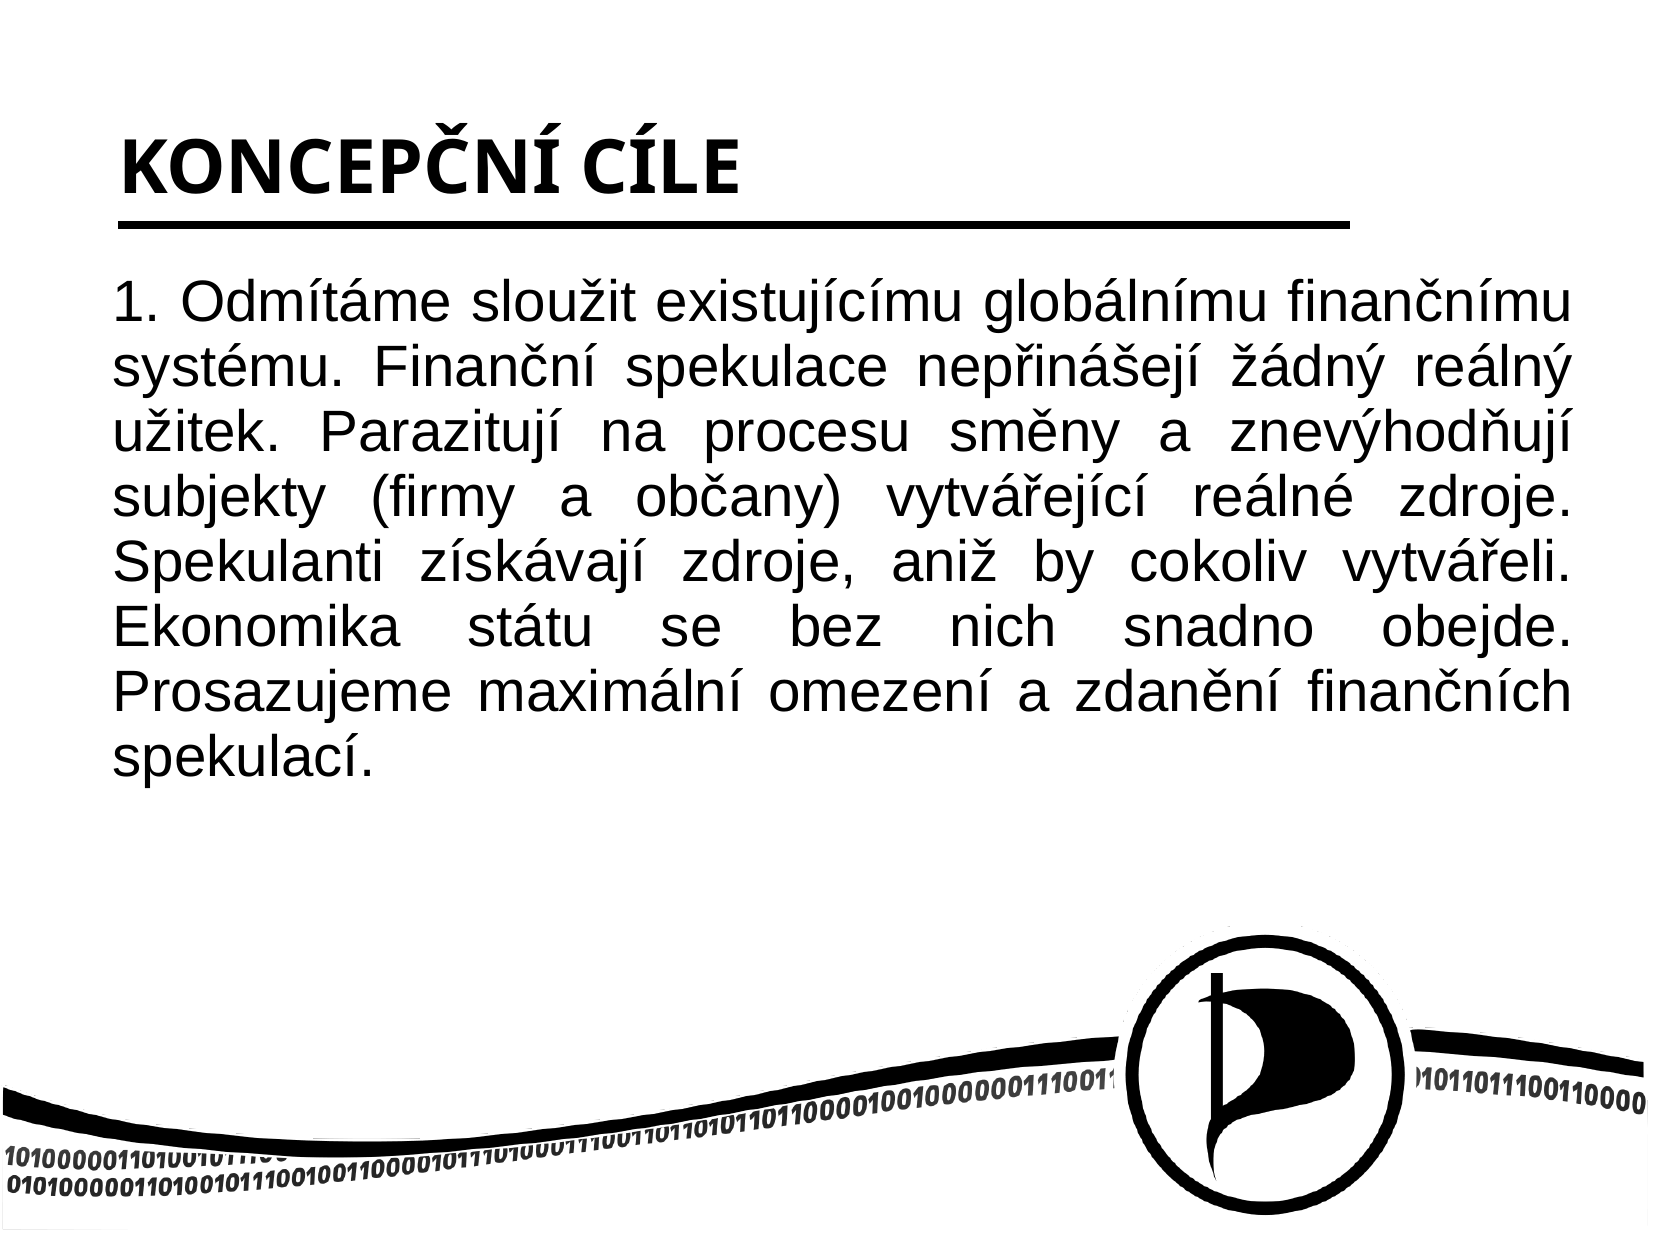

# KONCEPČNÍ CÍLE
1. Odmítáme sloužit existujícímu globálnímu finančnímu systému. Finanční spekulace nepřinášejí žádný reálný užitek. Parazitují na procesu směny a znevýhodňují subjekty (firmy a občany) vytvářející reálné zdroje. Spekulanti získávají zdroje, aniž by cokoliv vytvářeli. Ekonomika státu se bez nich snadno obejde. Prosazujeme maximální omezení a zdanění finančních spekulací.